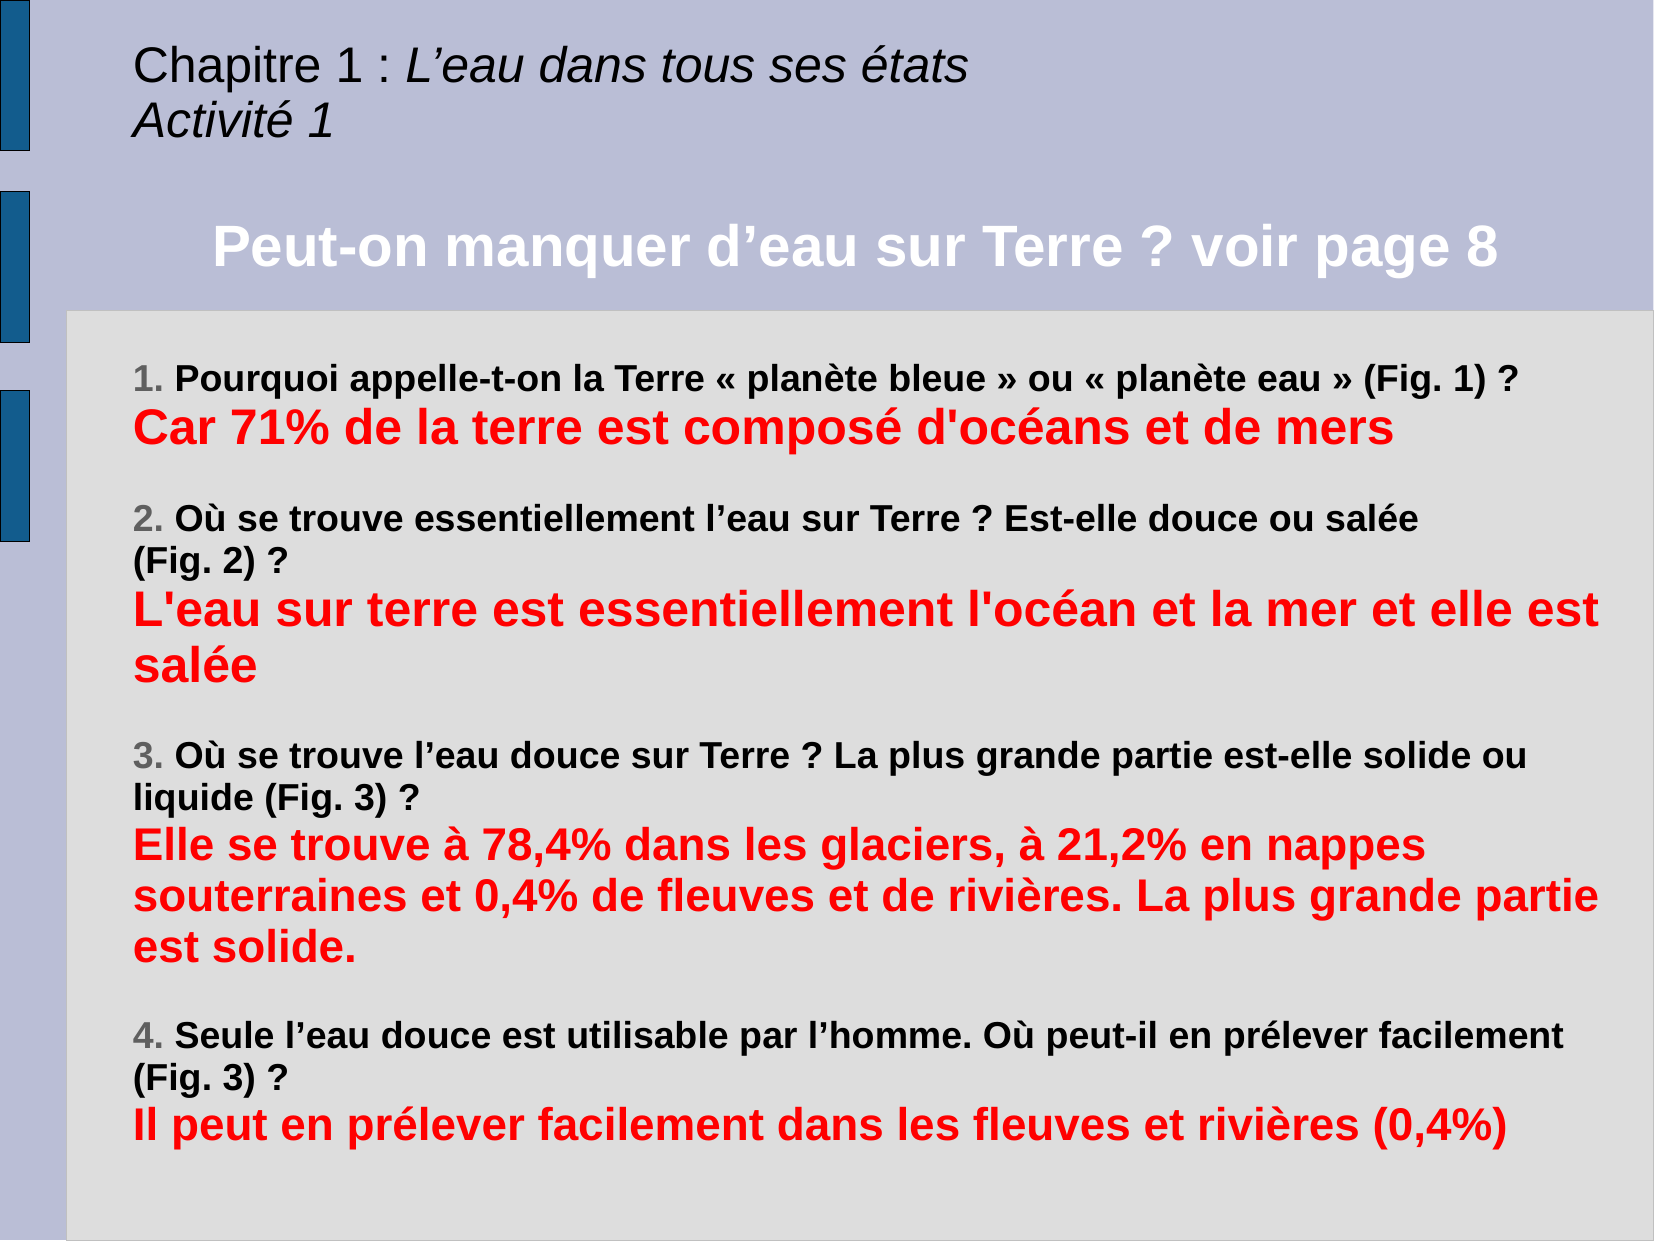

Chapitre 1 : L’eau dans tous ses états
Activité 1
Peut-on manquer d’eau sur Terre ? voir page 8
1. Pourquoi appelle-t-on la Terre « planète bleue » ou « planète eau » (Fig. 1) ?
Car 71% de la terre est composé d'océans et de mers
2. Où se trouve essentiellement l’eau sur Terre ? Est-elle douce ou salée
(Fig. 2) ?
L'eau sur terre est essentiellement l'océan et la mer et elle est salée
3. Où se trouve l’eau douce sur Terre ? La plus grande partie est-elle solide ou
liquide (Fig. 3) ?
Elle se trouve à 78,4% dans les glaciers, à 21,2% en nappes souterraines et 0,4% de fleuves et de rivières. La plus grande partie est solide.
4. Seule l’eau douce est utilisable par l’homme. Où peut-il en prélever facilement
(Fig. 3) ?
Il peut en prélever facilement dans les fleuves et rivières (0,4%)